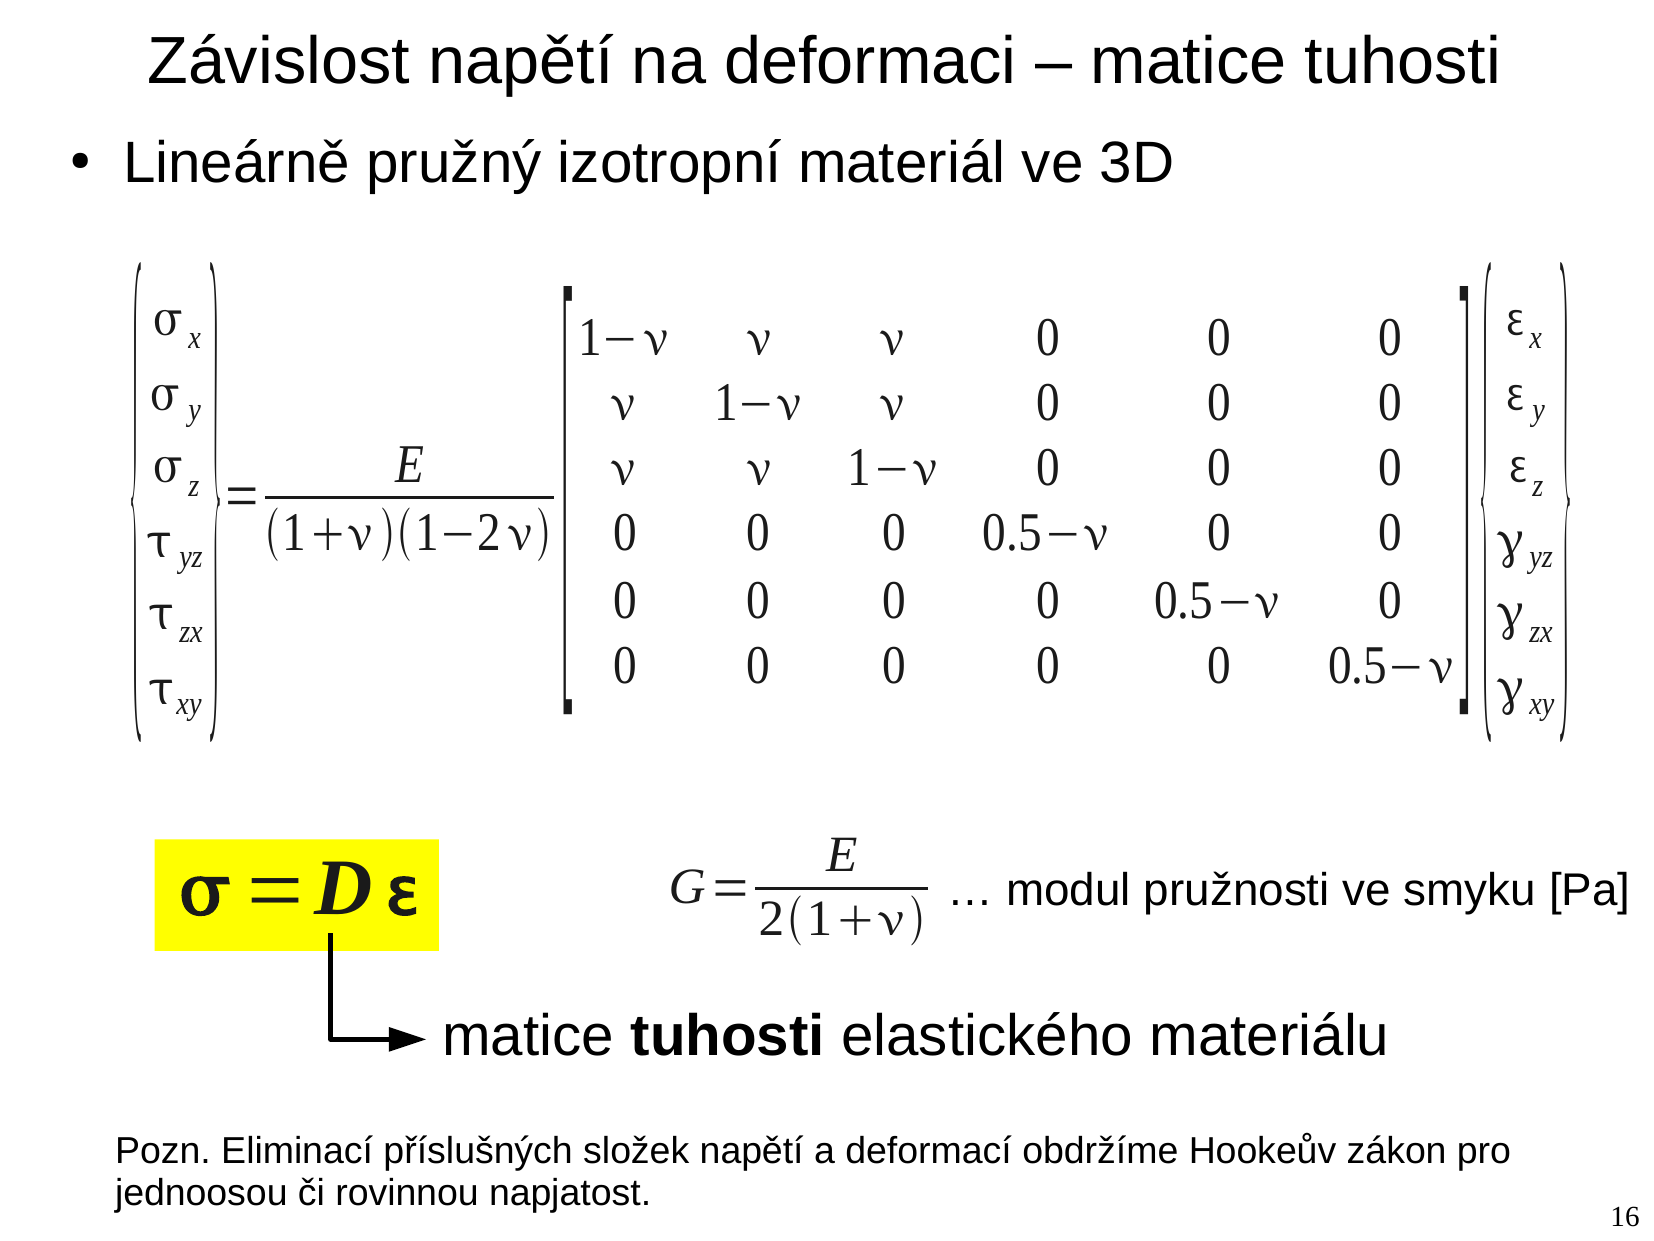

# Závislost napětí na deformaci – matice tuhosti
Lineárně pružný izotropní materiál ve 3D
… modul pružnosti ve smyku [Pa]
matice tuhosti elastického materiálu
Pozn. Eliminací příslušných složek napětí a deformací obdržíme Hookeův zákon pro jednoosou či rovinnou napjatost.
16